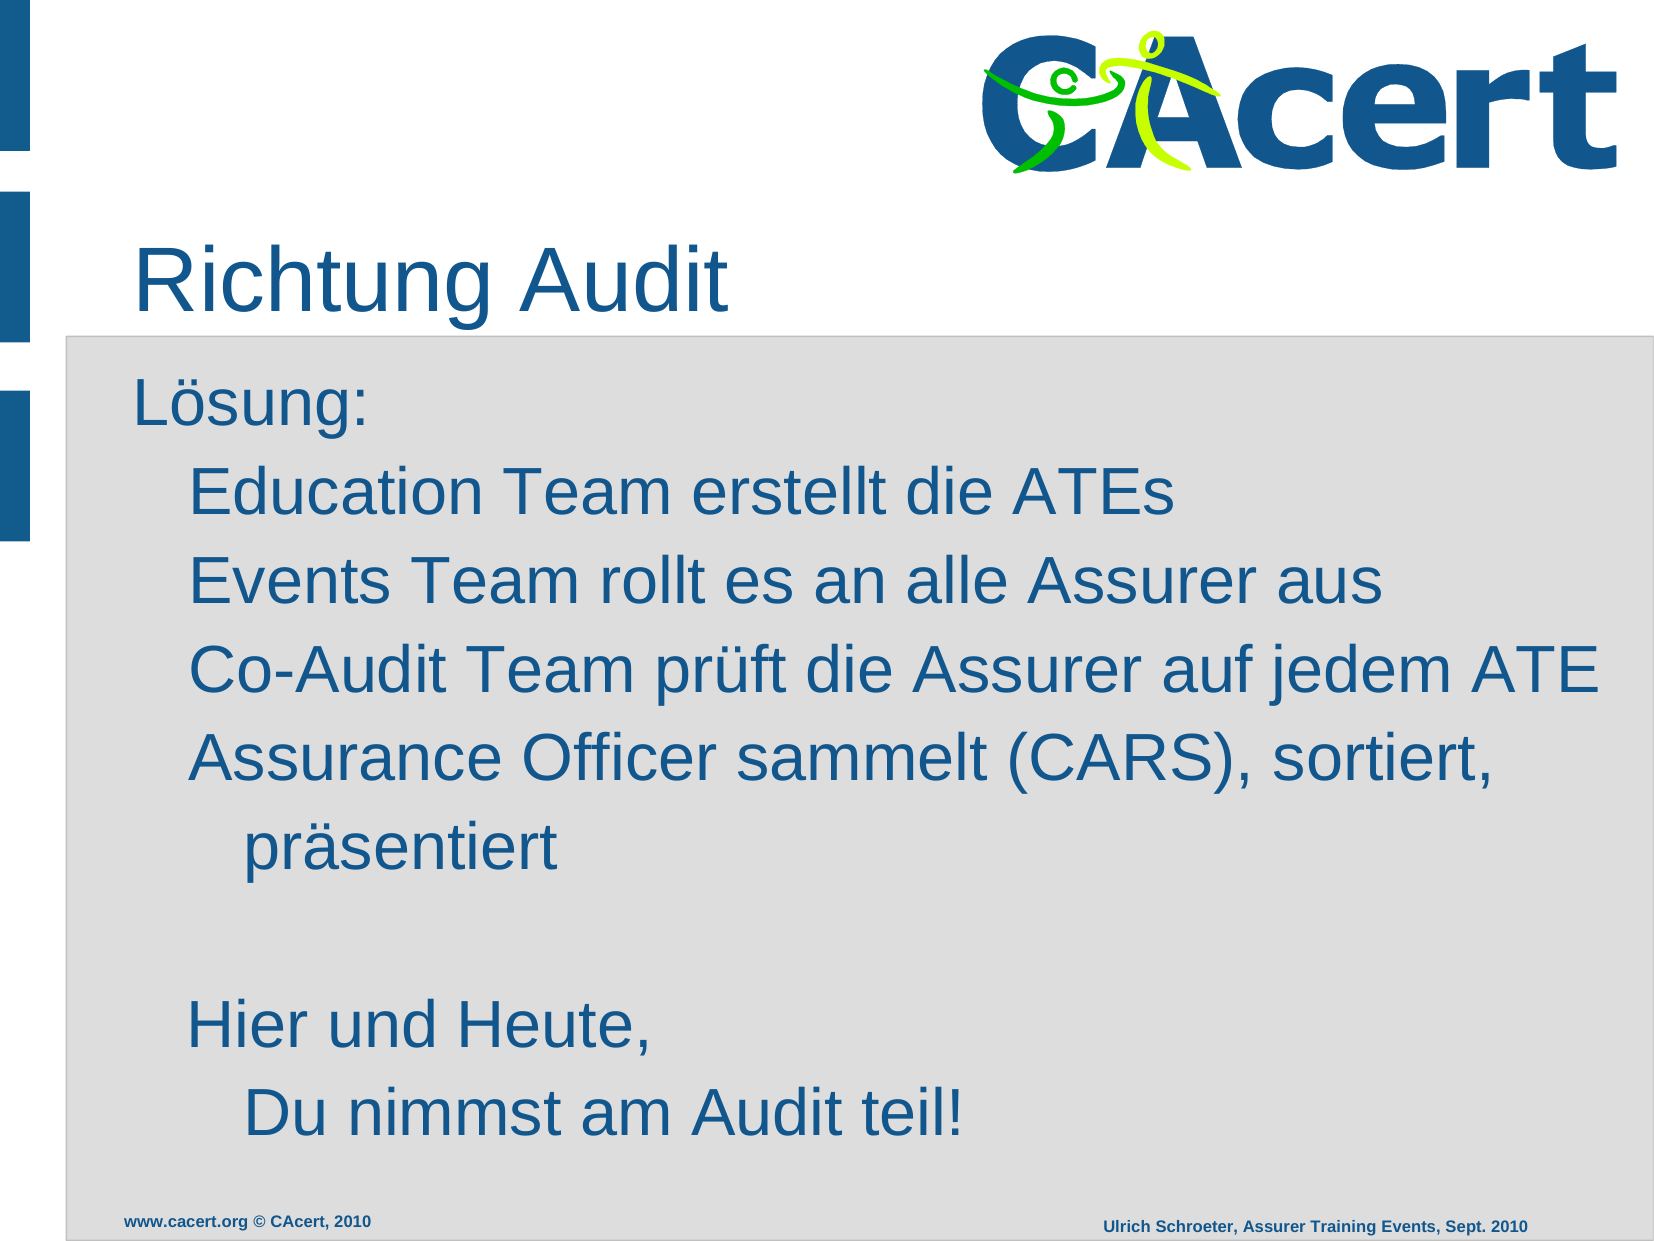

Richtung Audit
Lösung:
 Education Team erstellt die ATEs
 Events Team rollt es an alle Assurer aus
 Co-Audit Team prüft die Assurer auf jedem ATE
 Assurance Officer sammelt (CARS), sortiert,
 präsentiert
 Hier und Heute,
 Du nimmst am Audit teil!